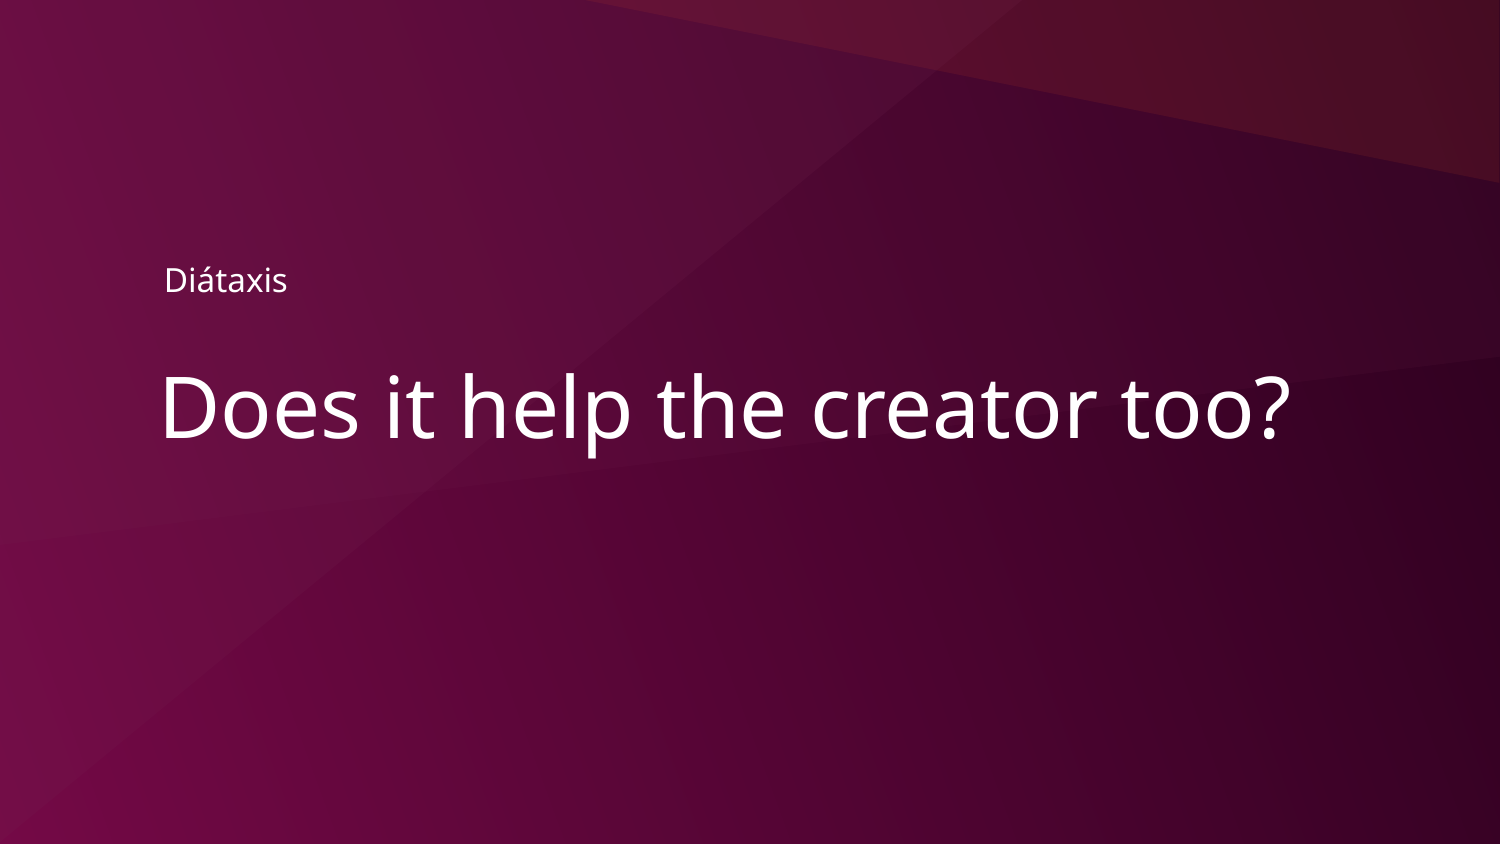

Diátaxis
# Does it help the creator too?